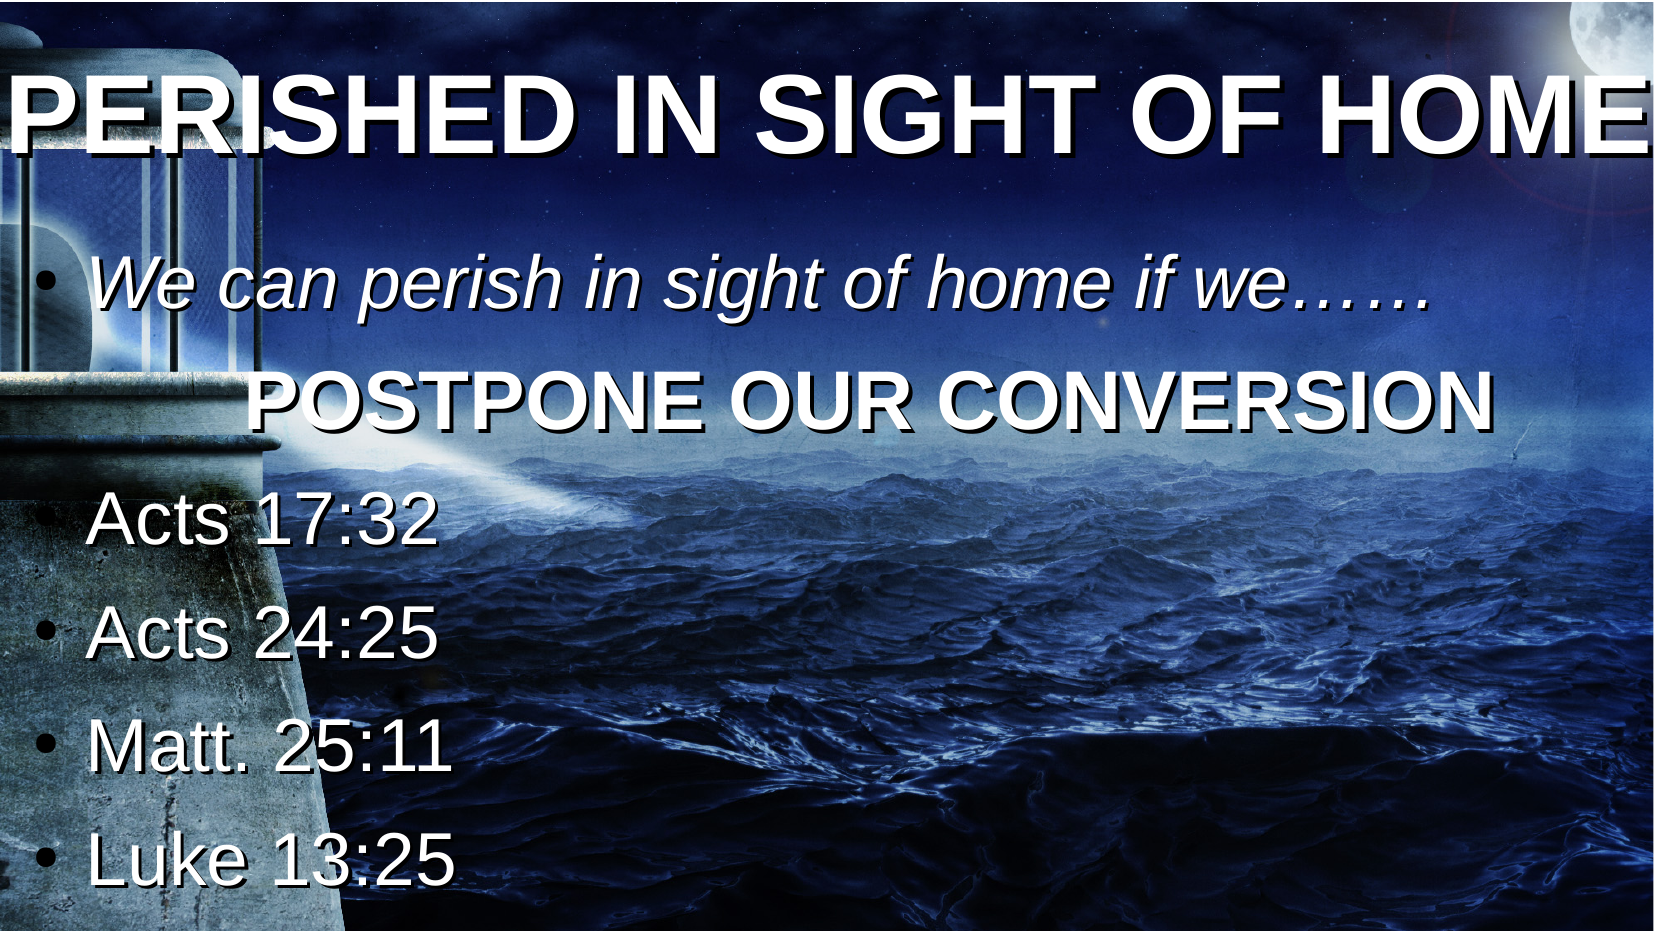

# PERISHED IN SIGHT OF HOME
We can perish in sight of home if we……
POSTPONE OUR CONVERSION
Acts 17:32
Acts 24:25
Matt. 25:11
Luke 13:25